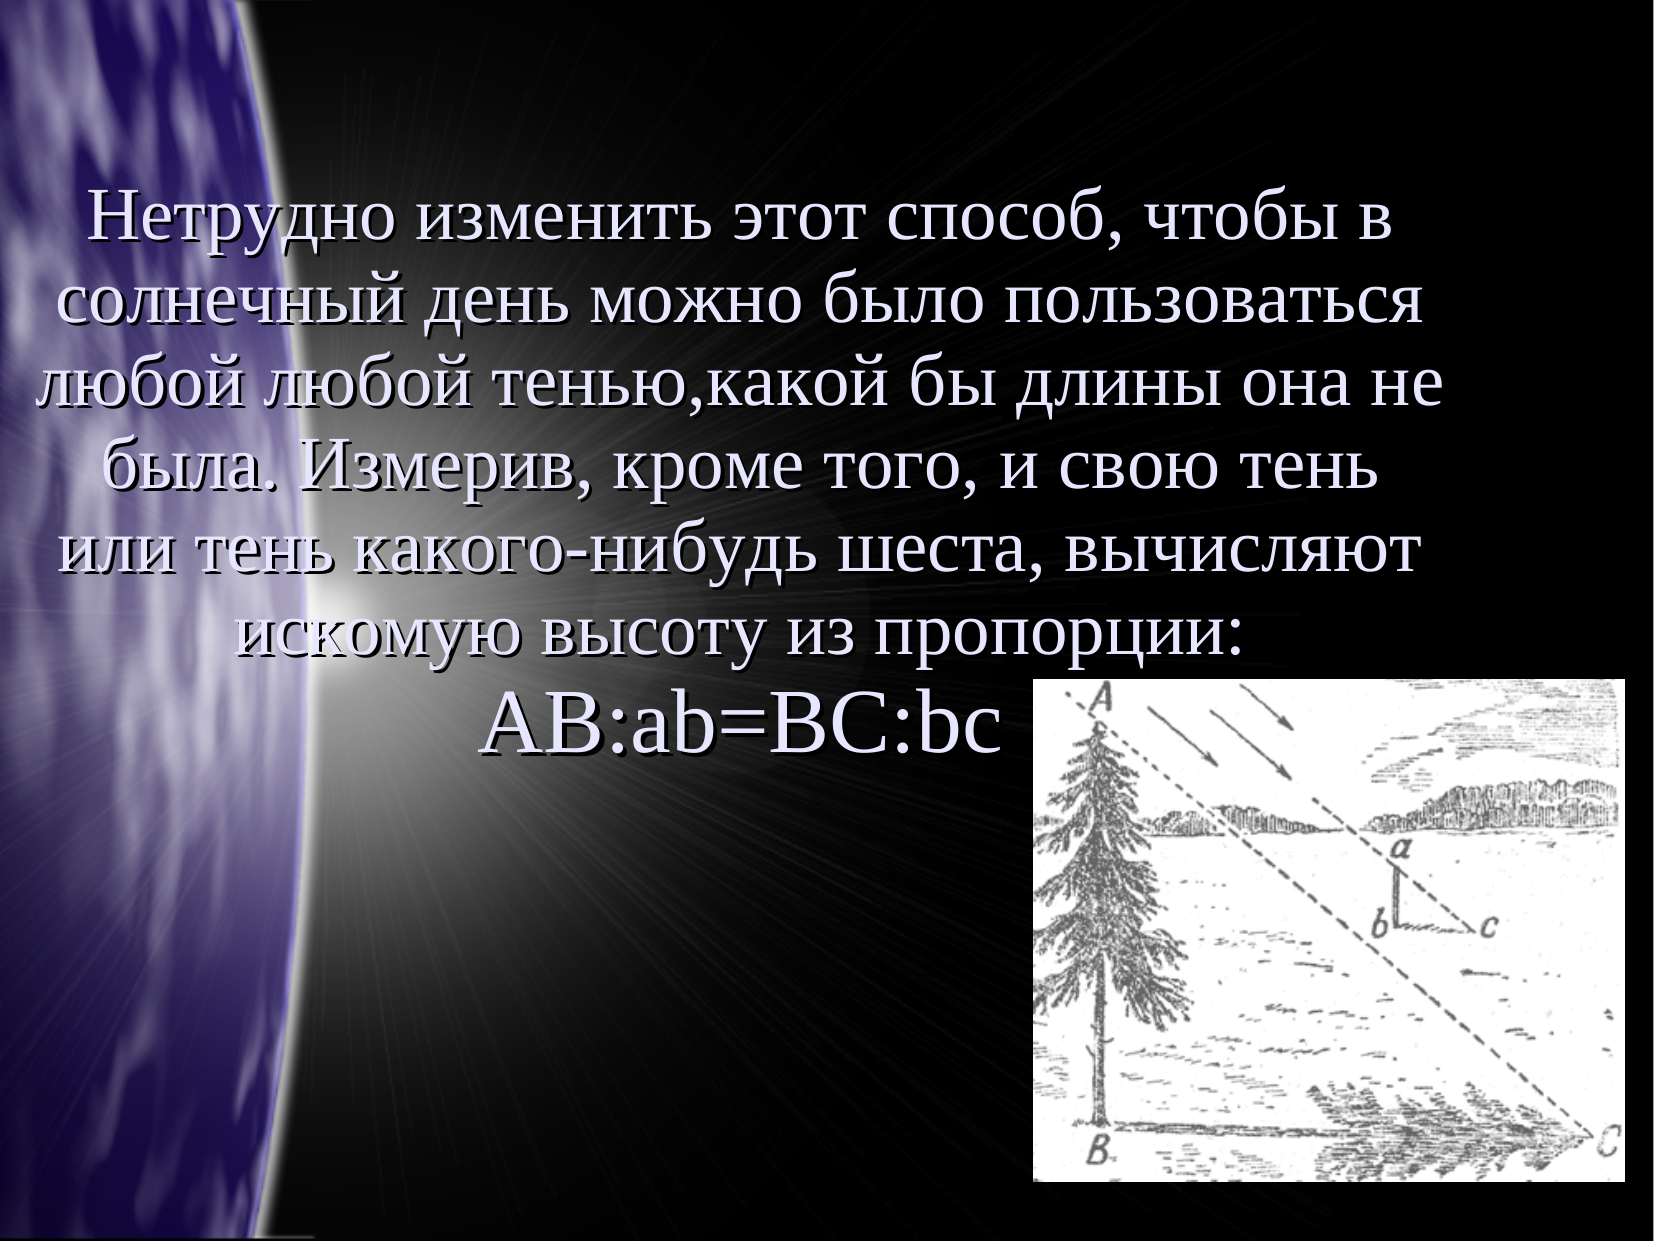

# Нетрудно изменить этот способ, чтобы в солнечный день можно было пользоваться любой любой тенью,какой бы длины она не была. Измерив, кроме того, и свою тень или тень какого-нибудь шеста, вычисляют искомую высоту из пропорции: AB:ab=BC:bc